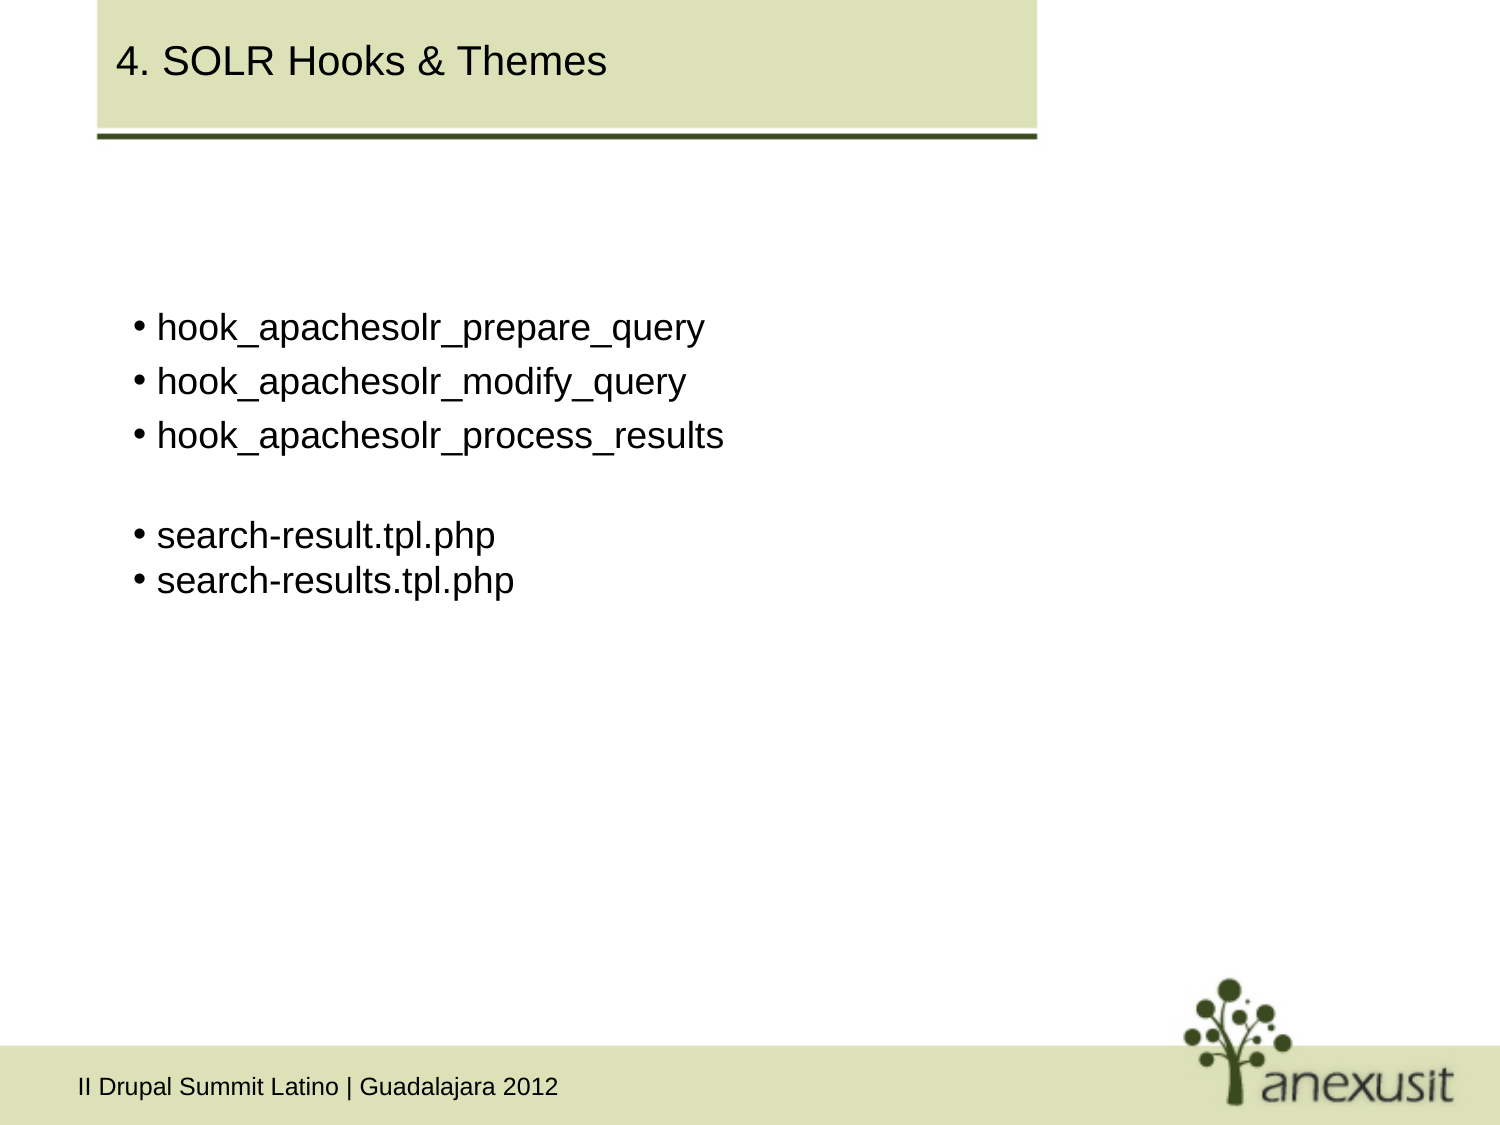

4. SOLR Hooks & Themes
 hook_apachesolr_prepare_query
 hook_apachesolr_modify_query
 hook_apachesolr_process_results
 search-result.tpl.php
 search-results.tpl.php
II Drupal Summit Latino | Guadalajara 2012